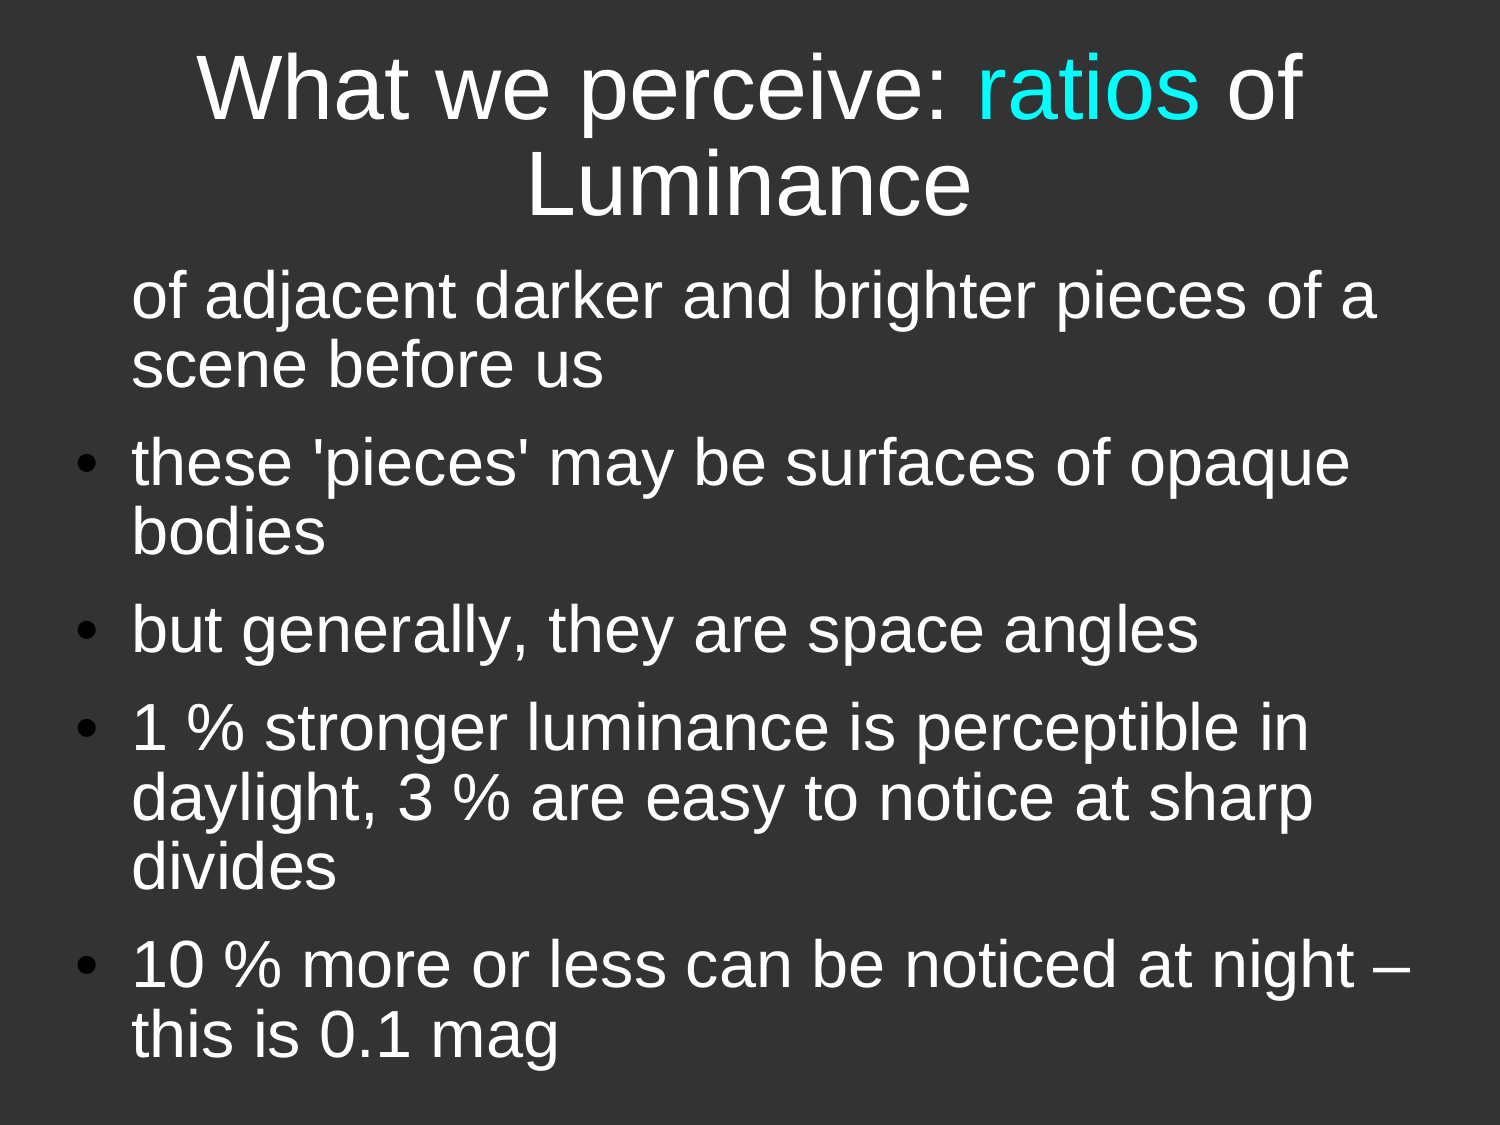

# What we perceive: ratios of Luminance
of adjacent darker and brighter pieces of a scene before us
these 'pieces' may be surfaces of opaque bodies
but generally, they are space angles
1 % stronger luminance is perceptible in daylight, 3 % are easy to notice at sharp divides
10 % more or less can be noticed at night – this is 0.1 mag